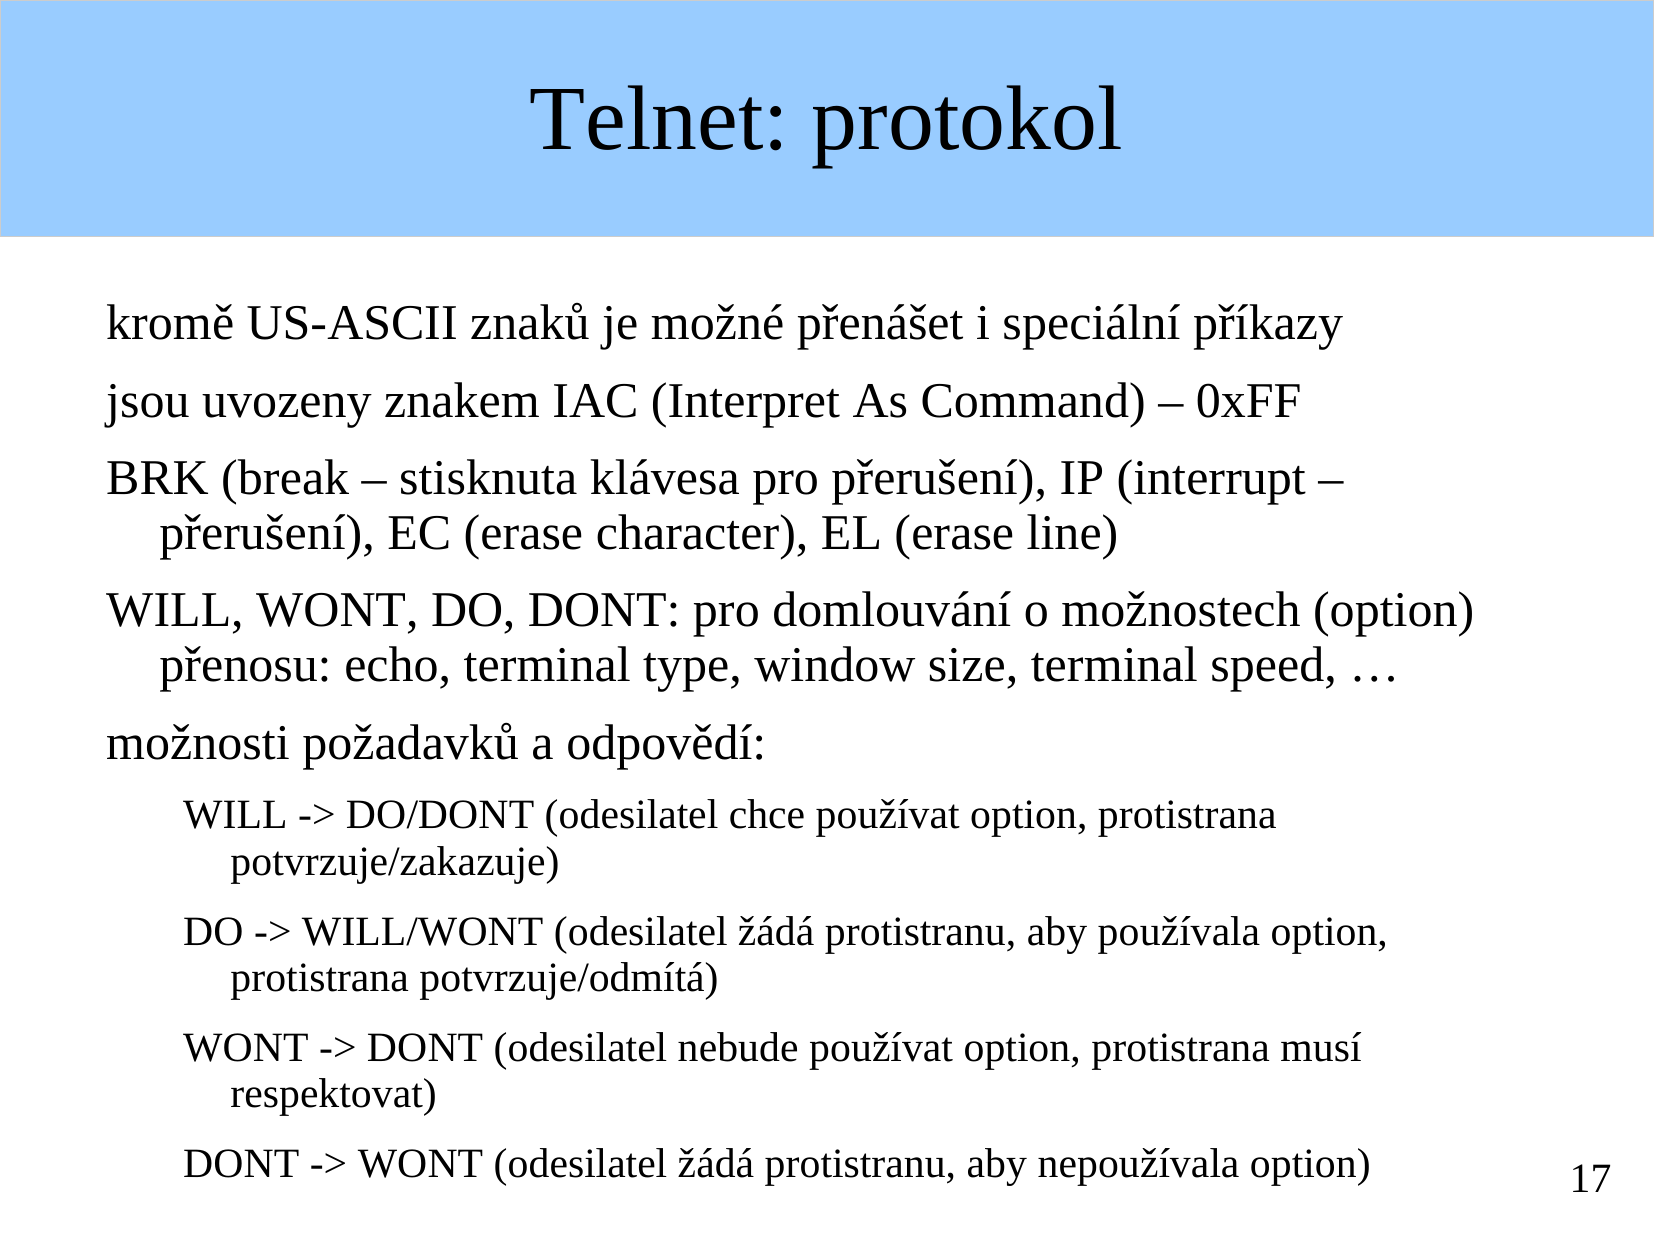

# Telnet: protokol
kromě US-ASCII znaků je možné přenášet i speciální příkazy
jsou uvozeny znakem IAC (Interpret As Command) – 0xFF
BRK (break – stisknuta klávesa pro přerušení), IP (interrupt – přerušení), EC (erase character), EL (erase line)
WILL, WONT, DO, DONT: pro domlouvání o možnostech (option) přenosu: echo, terminal type, window size, terminal speed, …
možnosti požadavků a odpovědí:
WILL -> DO/DONT (odesilatel chce používat option, protistrana potvrzuje/zakazuje)
DO -> WILL/WONT (odesilatel žádá protistranu, aby používala option, protistrana potvrzuje/odmítá)
WONT -> DONT (odesilatel nebude používat option, protistrana musí respektovat)
DONT -> WONT (odesilatel žádá protistranu, aby nepoužívala option)